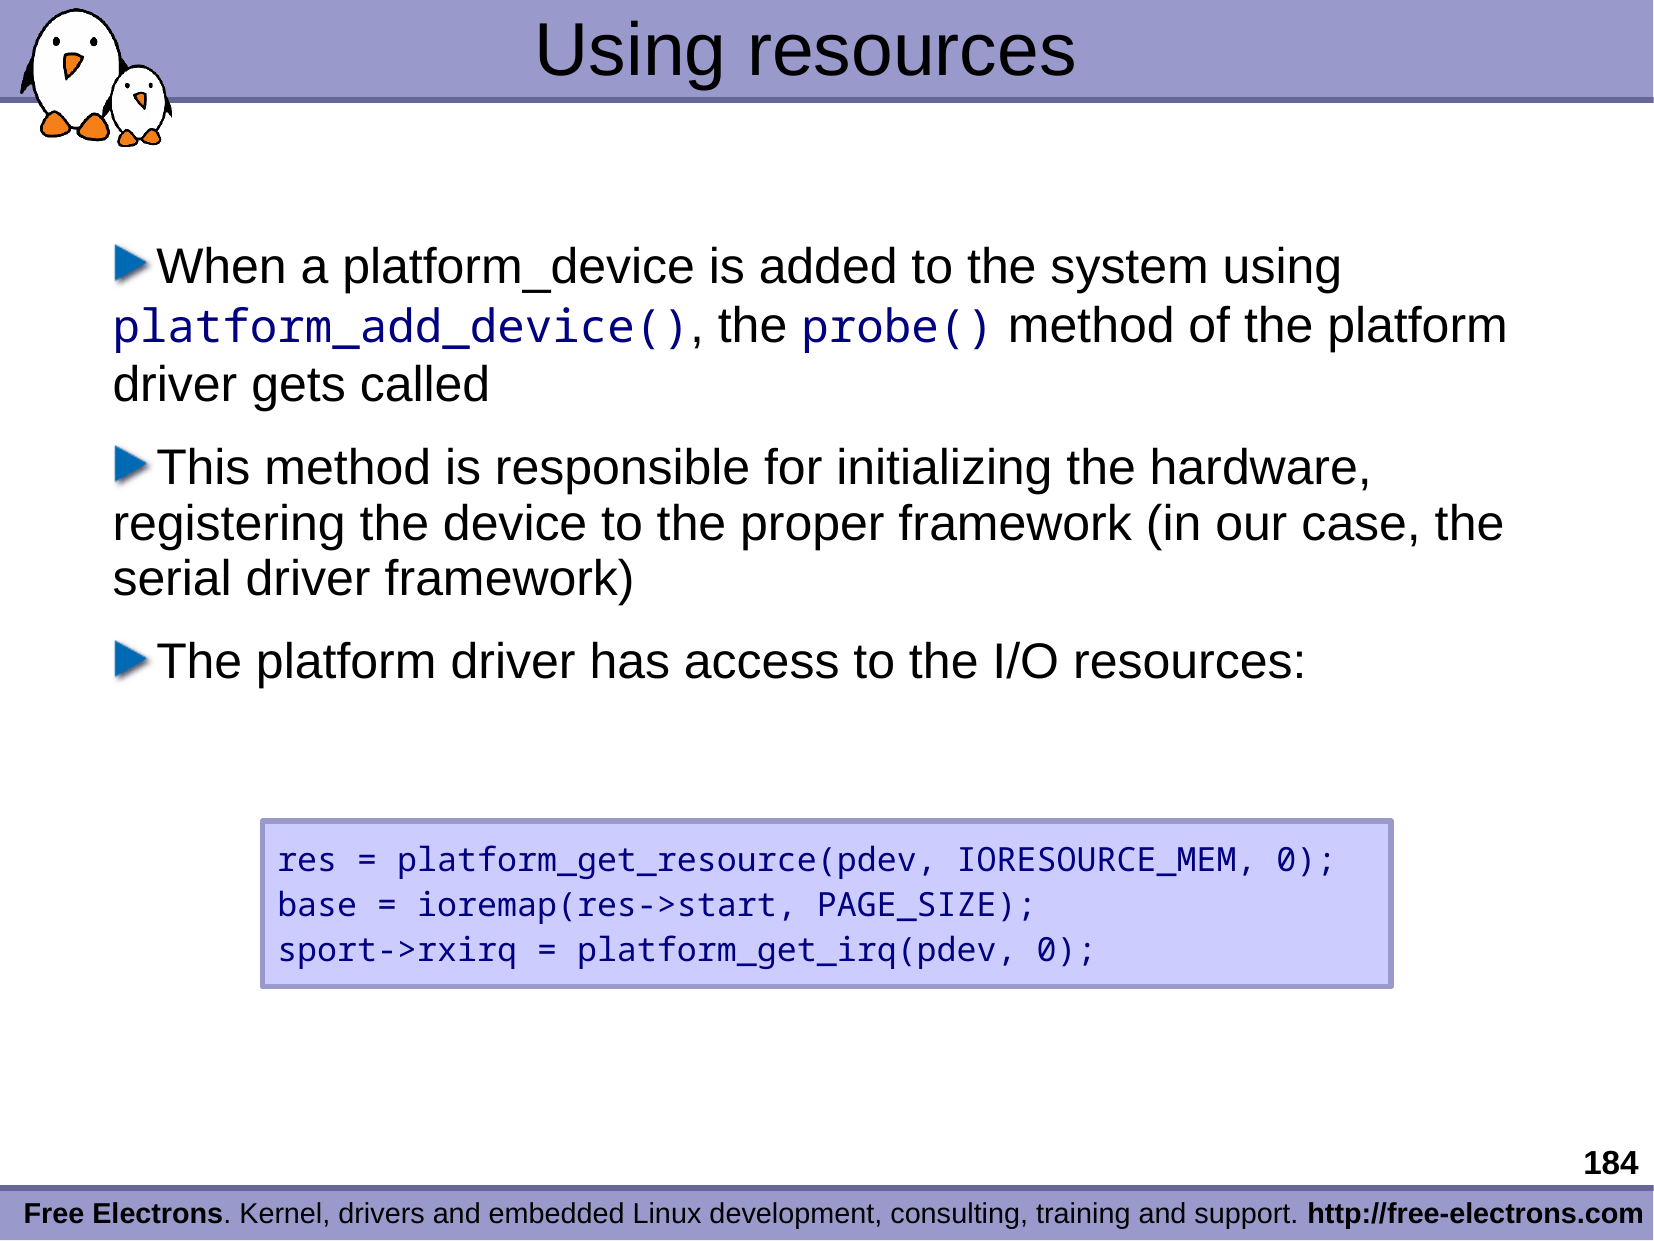

# Using resources
When a platform_device is added to the system using platform_add_device(), the probe() method of the platform driver gets called
This method is responsible for initializing the hardware, registering the device to the proper framework (in our case, the serial driver framework)
The platform driver has access to the I/O resources:
res = platform_get_resource(pdev, IORESOURCE_MEM, 0);
base = ioremap(res->start, PAGE_SIZE);
sport->rxirq = platform_get_irq(pdev, 0);